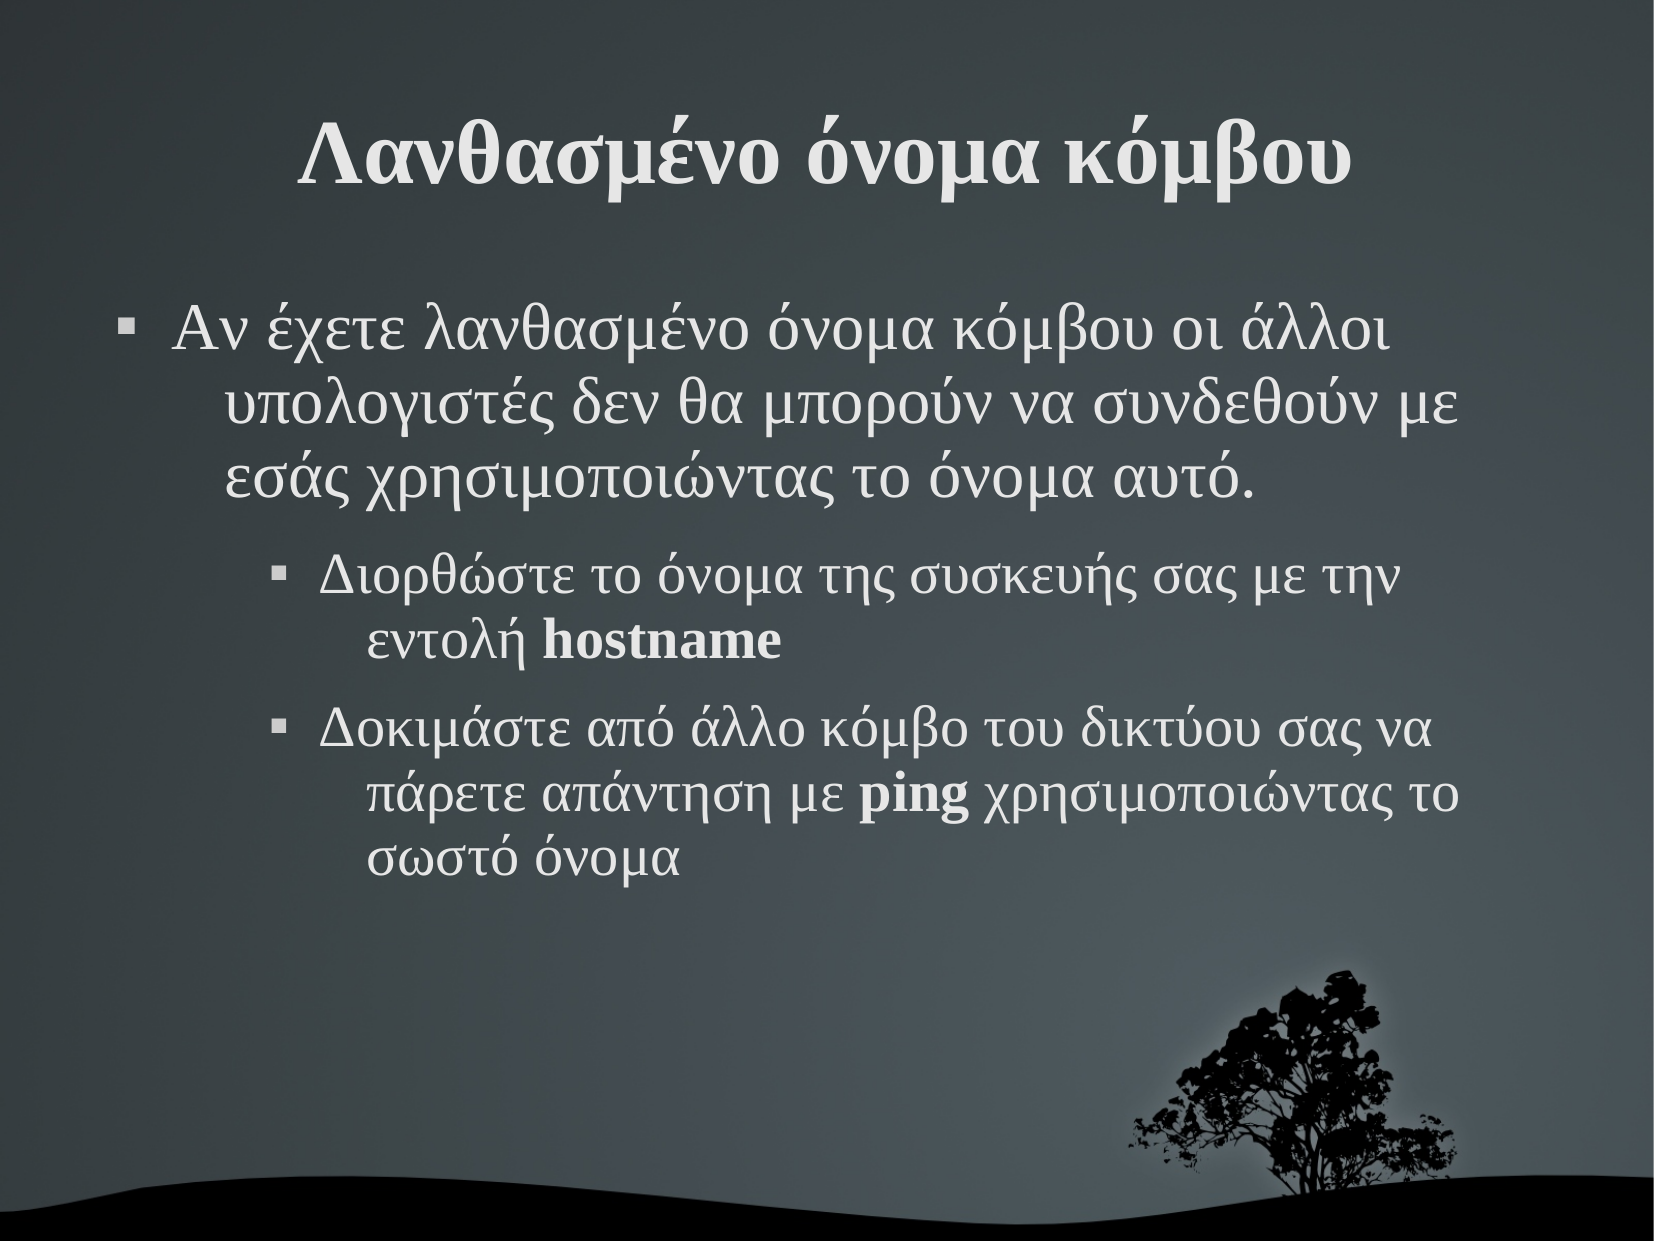

# Λανθασμένο όνομα κόμβου
Αν έχετε λανθασμένο όνομα κόμβου οι άλλοι υπολογιστές δεν θα μπορούν να συνδεθούν με εσάς χρησιμοποιώντας το όνομα αυτό.
Διορθώστε το όνομα της συσκευής σας με την εντολή hostname
Δοκιμάστε από άλλο κόμβο του δικτύου σας να πάρετε απάντηση με ping χρησιμοποιώντας το σωστό όνομα